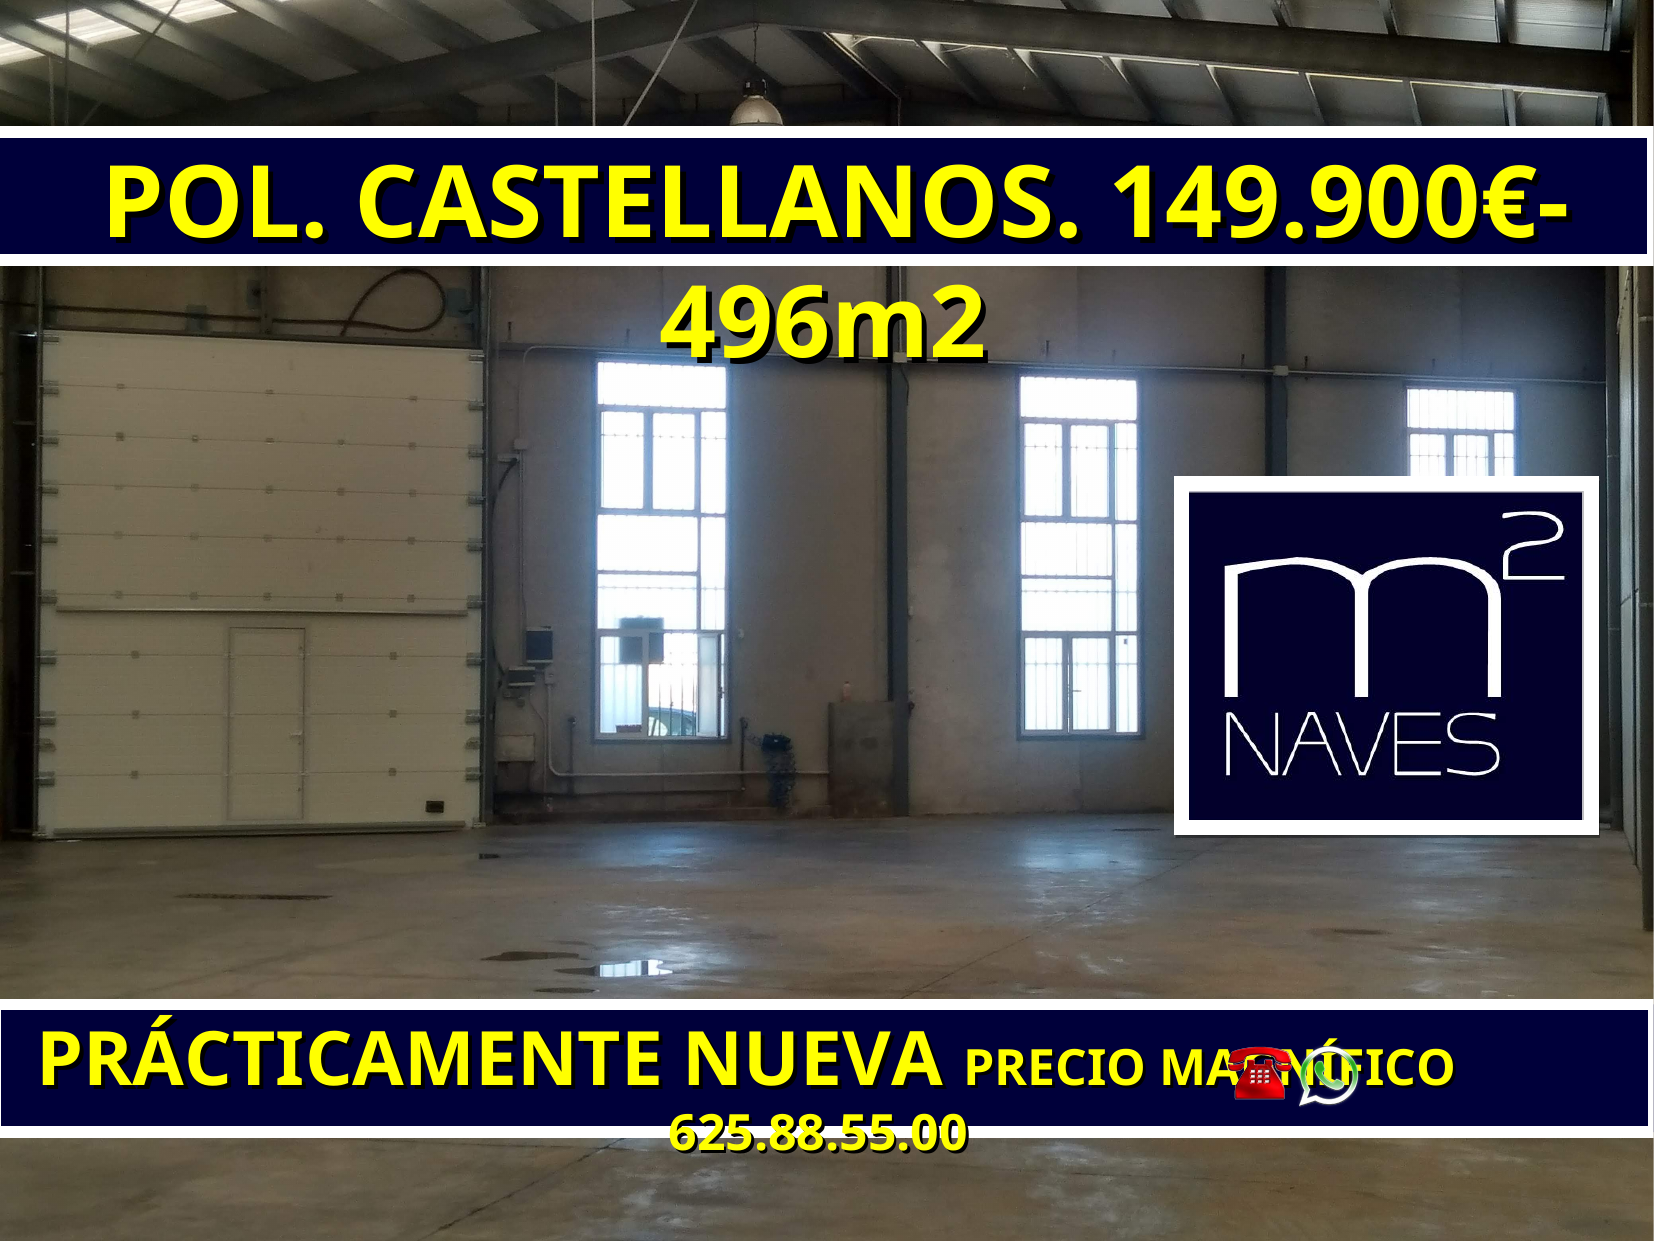

# POL. CASTELLANOS. 149.900€- 496m2
PRÁCTICAMENTE NUEVA PRECIO MAGNÍFICO 625.88.55.00